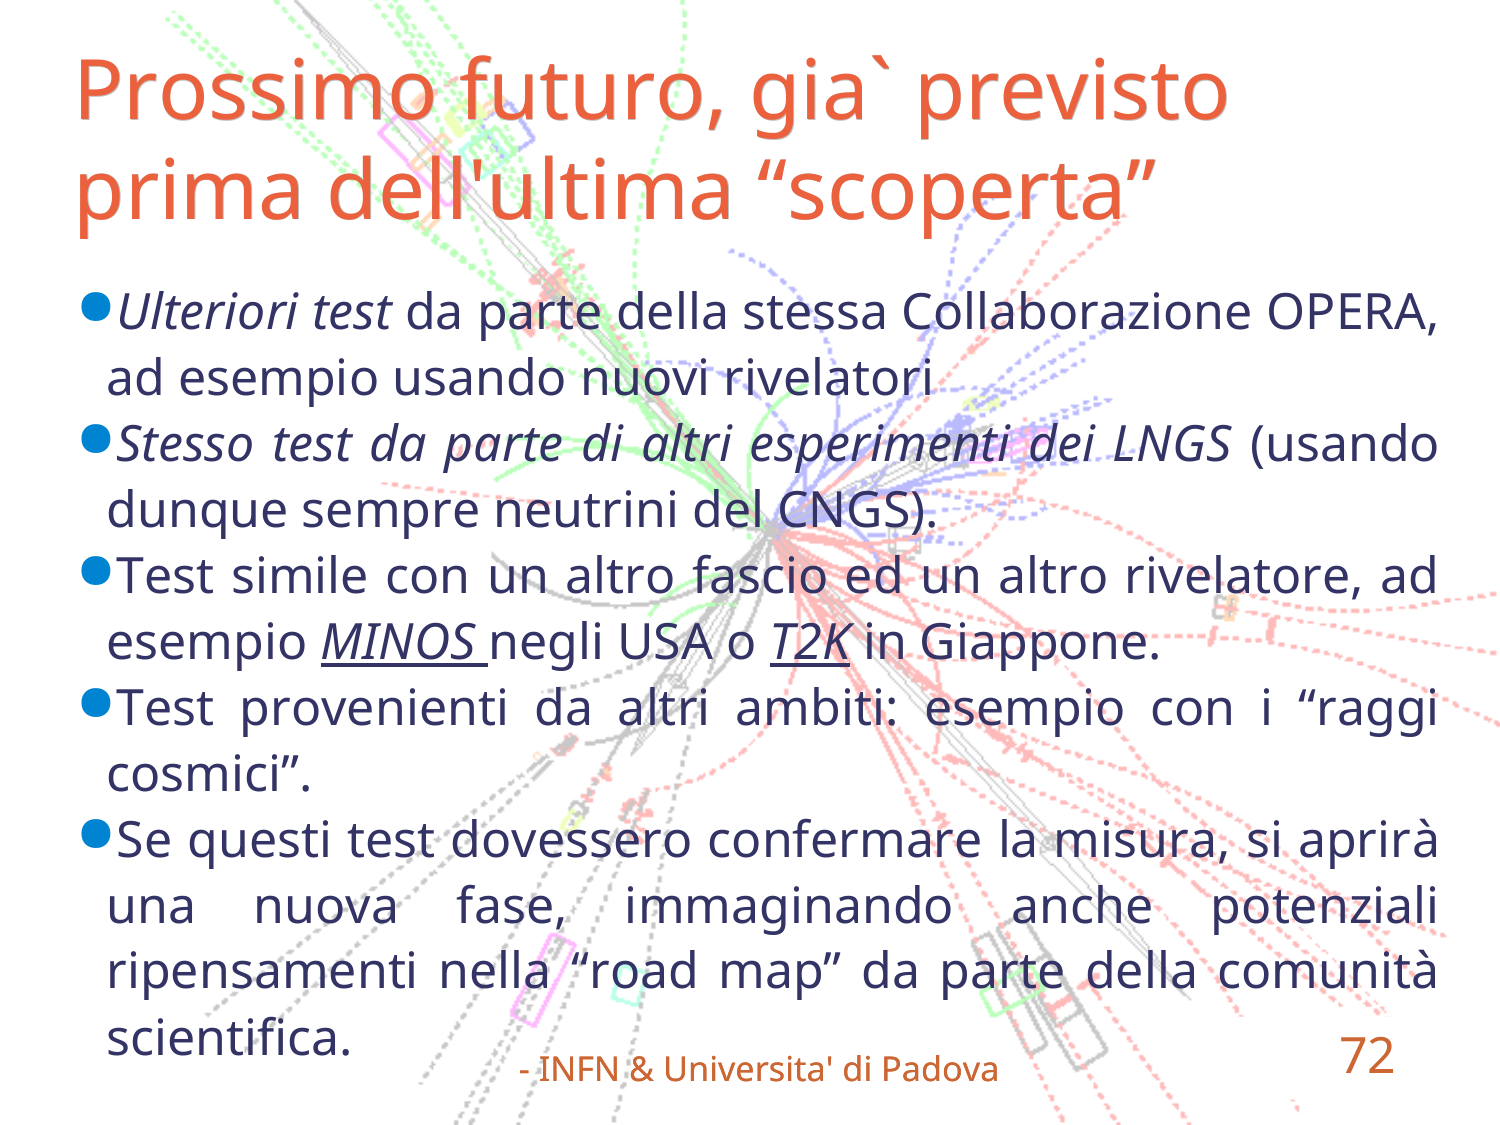

Prossimo futuro, gia` previsto prima dell'ultima “scoperta”
Ulteriori test da parte della stessa Collaborazione OPERA, ad esempio usando nuovi rivelatori
Stesso test da parte di altri esperimenti dei LNGS (usando dunque sempre neutrini del CNGS).
Test simile con un altro fascio ed un altro rivelatore, ad esempio MINOS negli USA o T2K in Giappone.
Test provenienti da altri ambiti: esempio con i “raggi cosmici”.
Se questi test dovessero confermare la misura, si aprirà una nuova fase, immaginando anche potenziali ripensamenti nella “road map” da parte della comunità scientifica.
72